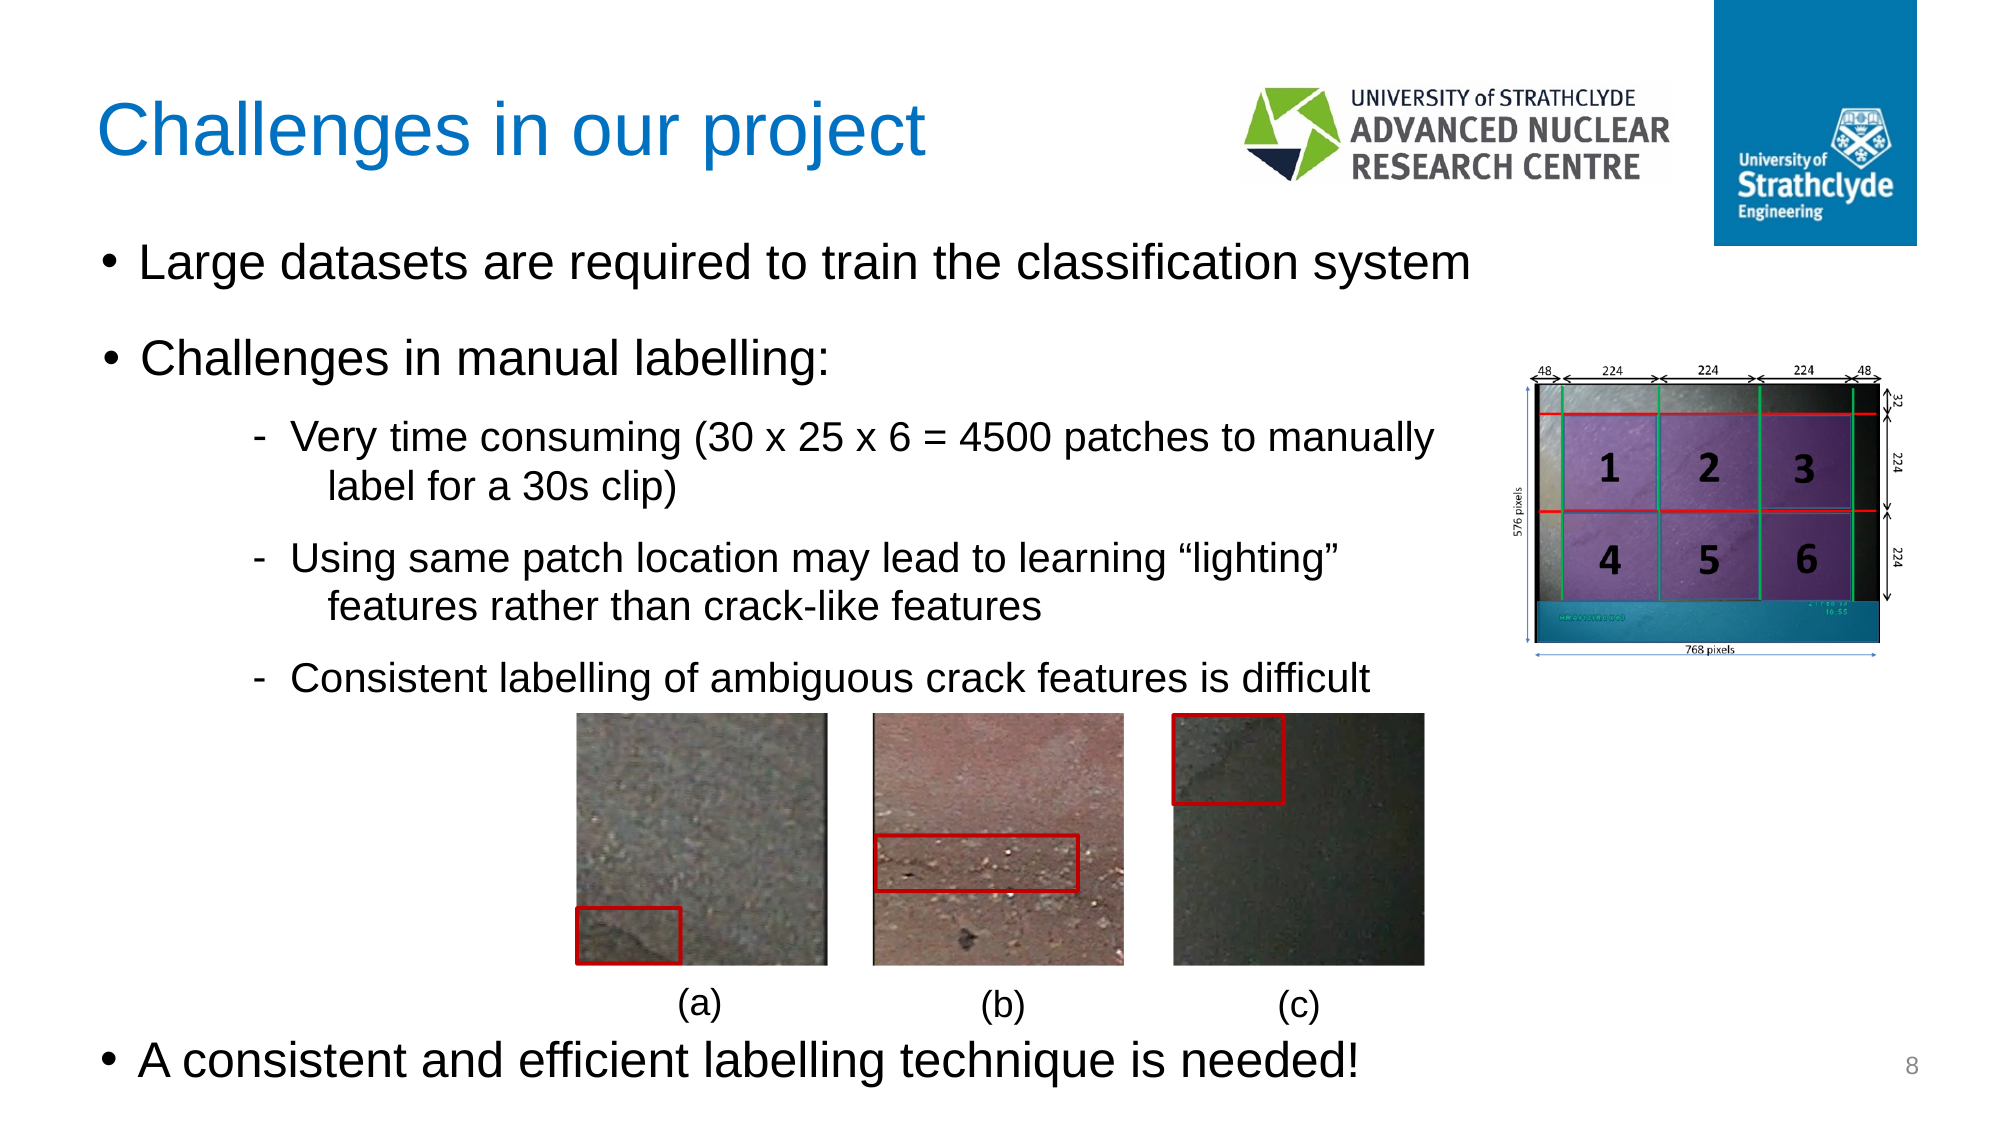

# Challenges in our project
Large datasets are required to train the classification system
Challenges in manual labelling:
Very time consuming (30 x 25 x 6 = 4500 patches to manually label for a 30s clip)
Using same patch location may lead to learning “lighting” features rather than crack-like features
Consistent labelling of ambiguous crack features is difficult
(a)
(b)
(c)
A consistent and efficient labelling technique is needed!